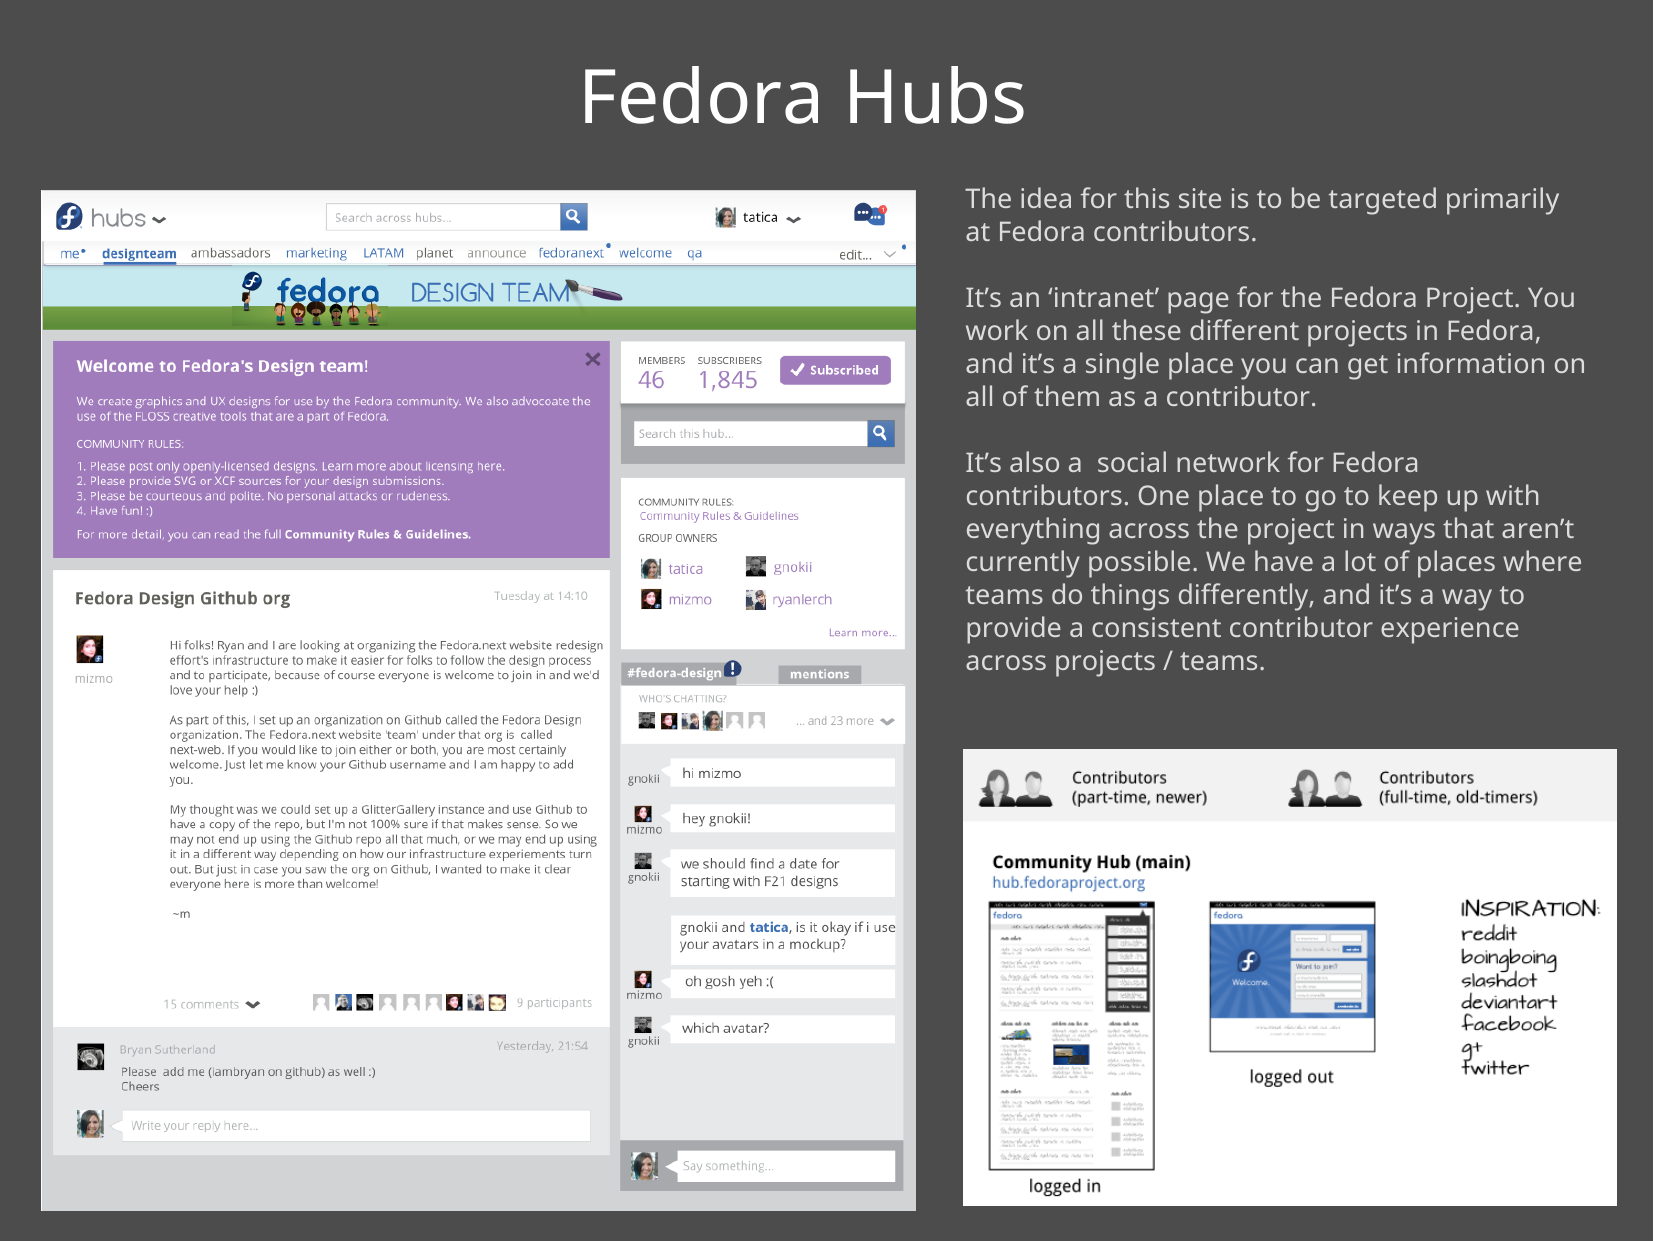

# Fedora Hubs
The idea for this site is to be targeted primarily at Fedora contributors.
It’s an ‘intranet’ page for the Fedora Project. You work on all these different projects in Fedora, and it’s a single place you can get information on all of them as a contributor.
It’s also a social network for Fedora contributors. One place to go to keep up with everything across the project in ways that aren’t currently possible. We have a lot of places where teams do things differently, and it’s a way to provide a consistent contributor experience across projects / teams.